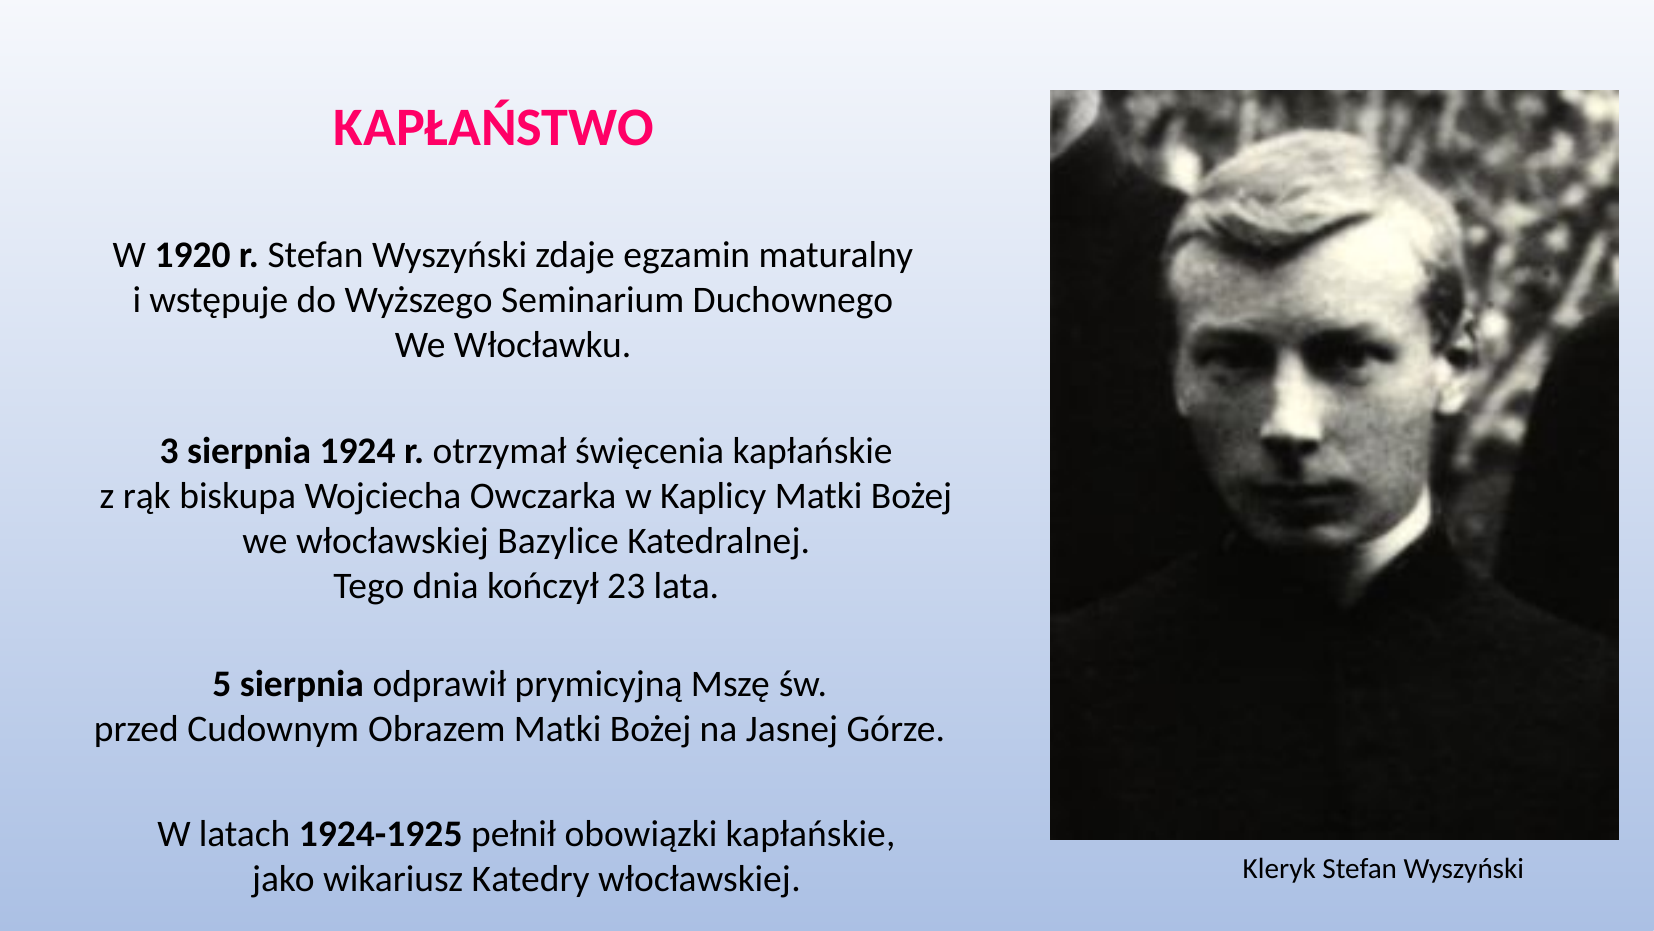

KAPŁAŃSTWO
W 1920 r. Stefan Wyszyński zdaje egzamin maturalny
i wstępuje do Wyższego Seminarium Duchownego
We Włocławku.
3 sierpnia 1924 r. otrzymał święcenia kapłańskie
z rąk biskupa Wojciecha Owczarka w Kaplicy Matki Bożej
we włocławskiej Bazylice Katedralnej.
Tego dnia kończył 23 lata.
5 sierpnia odprawił prymicyjną Mszę św.
przed Cudownym Obrazem Matki Bożej na Jasnej Górze.
W latach 1924-1925 pełnił obowiązki kapłańskie,
jako wikariusz Katedry włocławskiej.
Kleryk Stefan Wyszyński